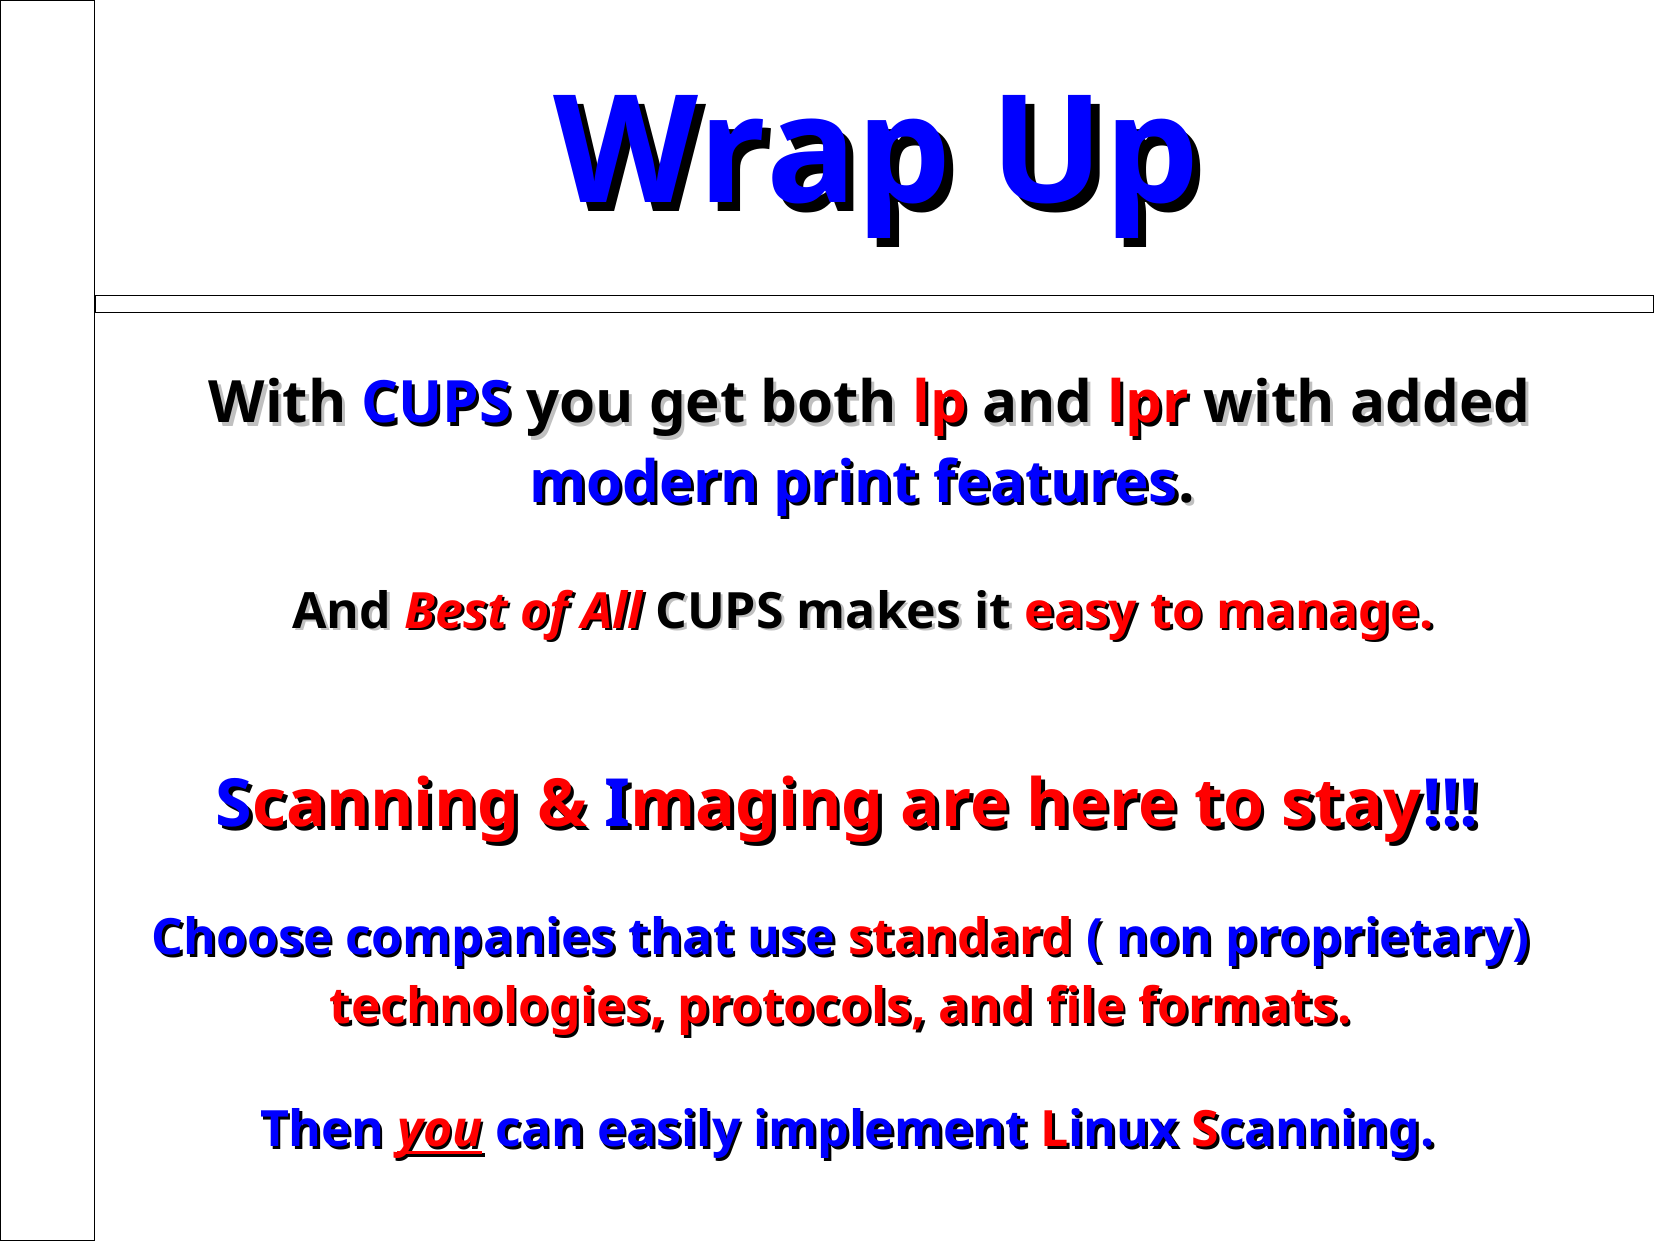

Wrap Up
With CUPS you get both lp and lpr with added modern print features.
And Best of All CUPS makes it easy to manage.
Scanning & Imaging are here to stay!!!
Choose companies that use standard ( non proprietary) technologies, protocols, and file formats.
Then you can easily implement Linux Scanning.